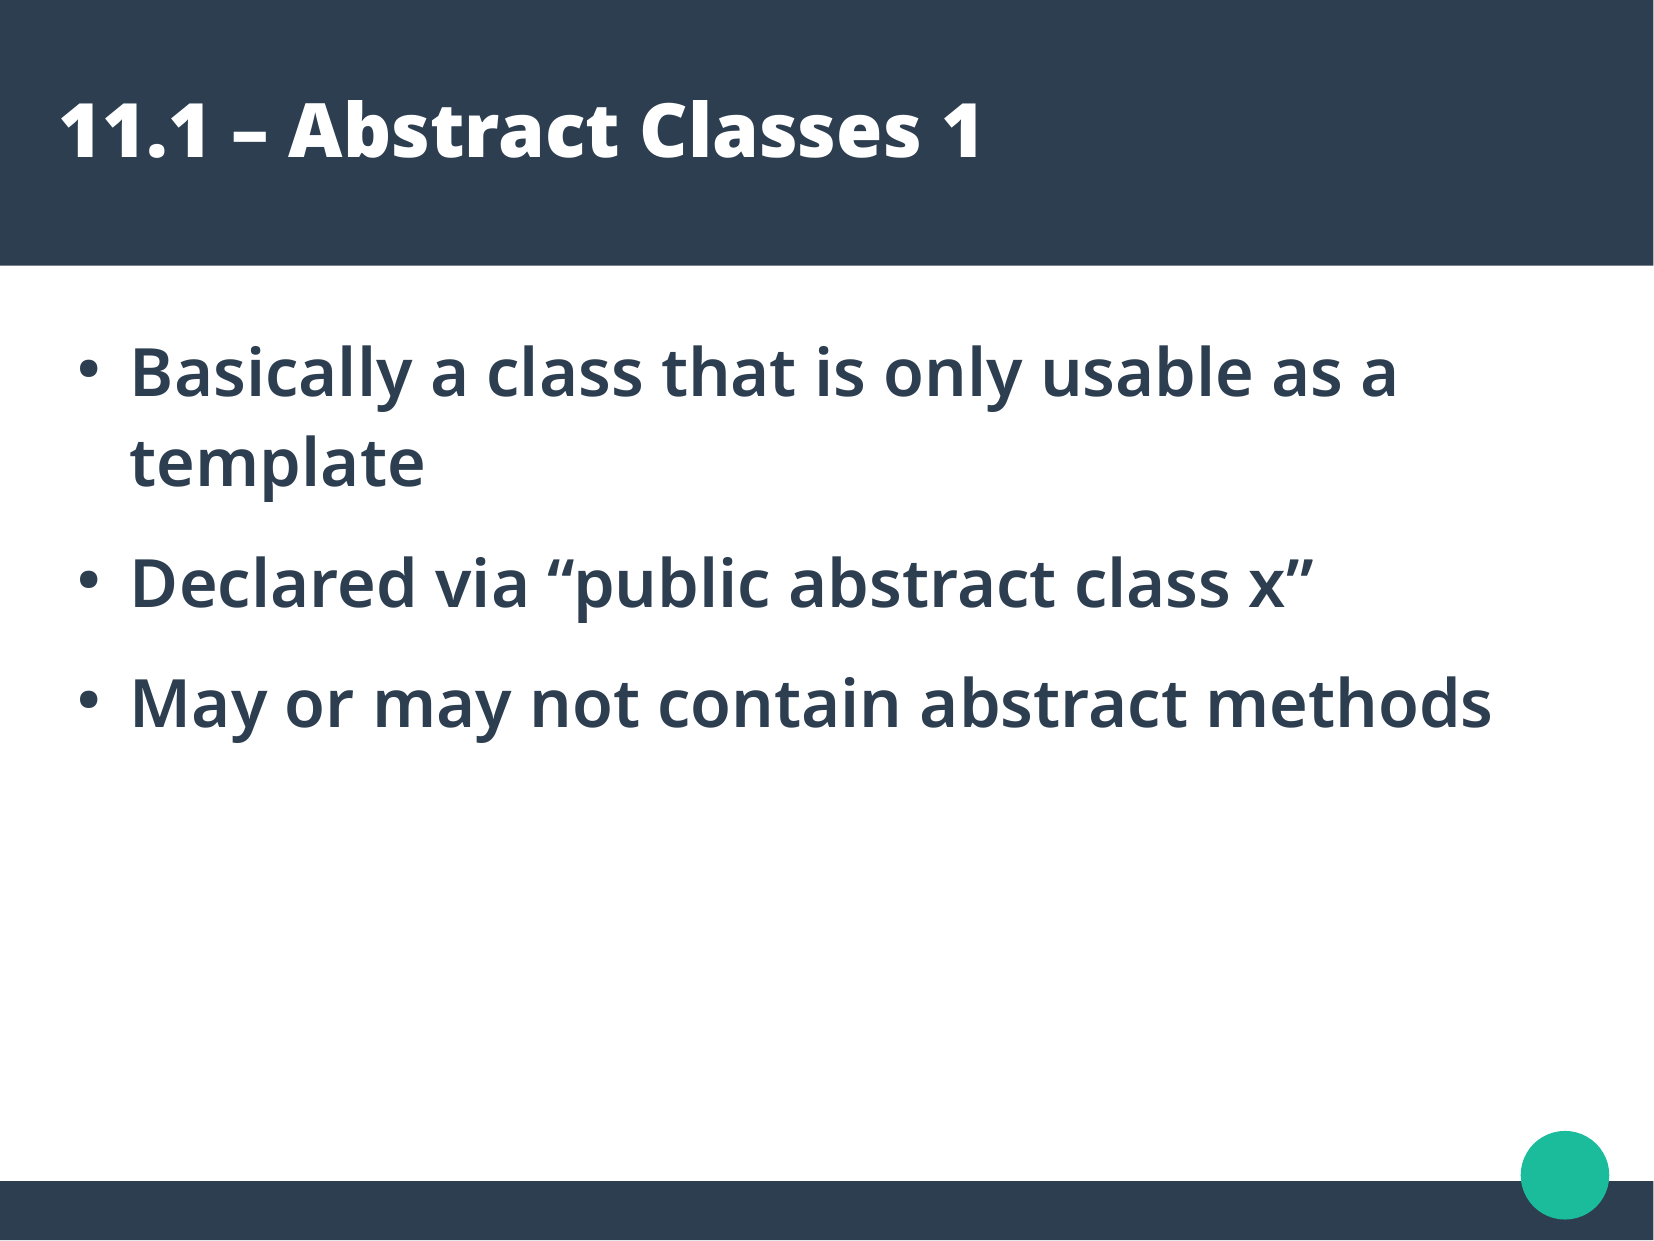

# 11.1 – Abstract Classes 1
Basically a class that is only usable as a template
Declared via “public abstract class x”
May or may not contain abstract methods